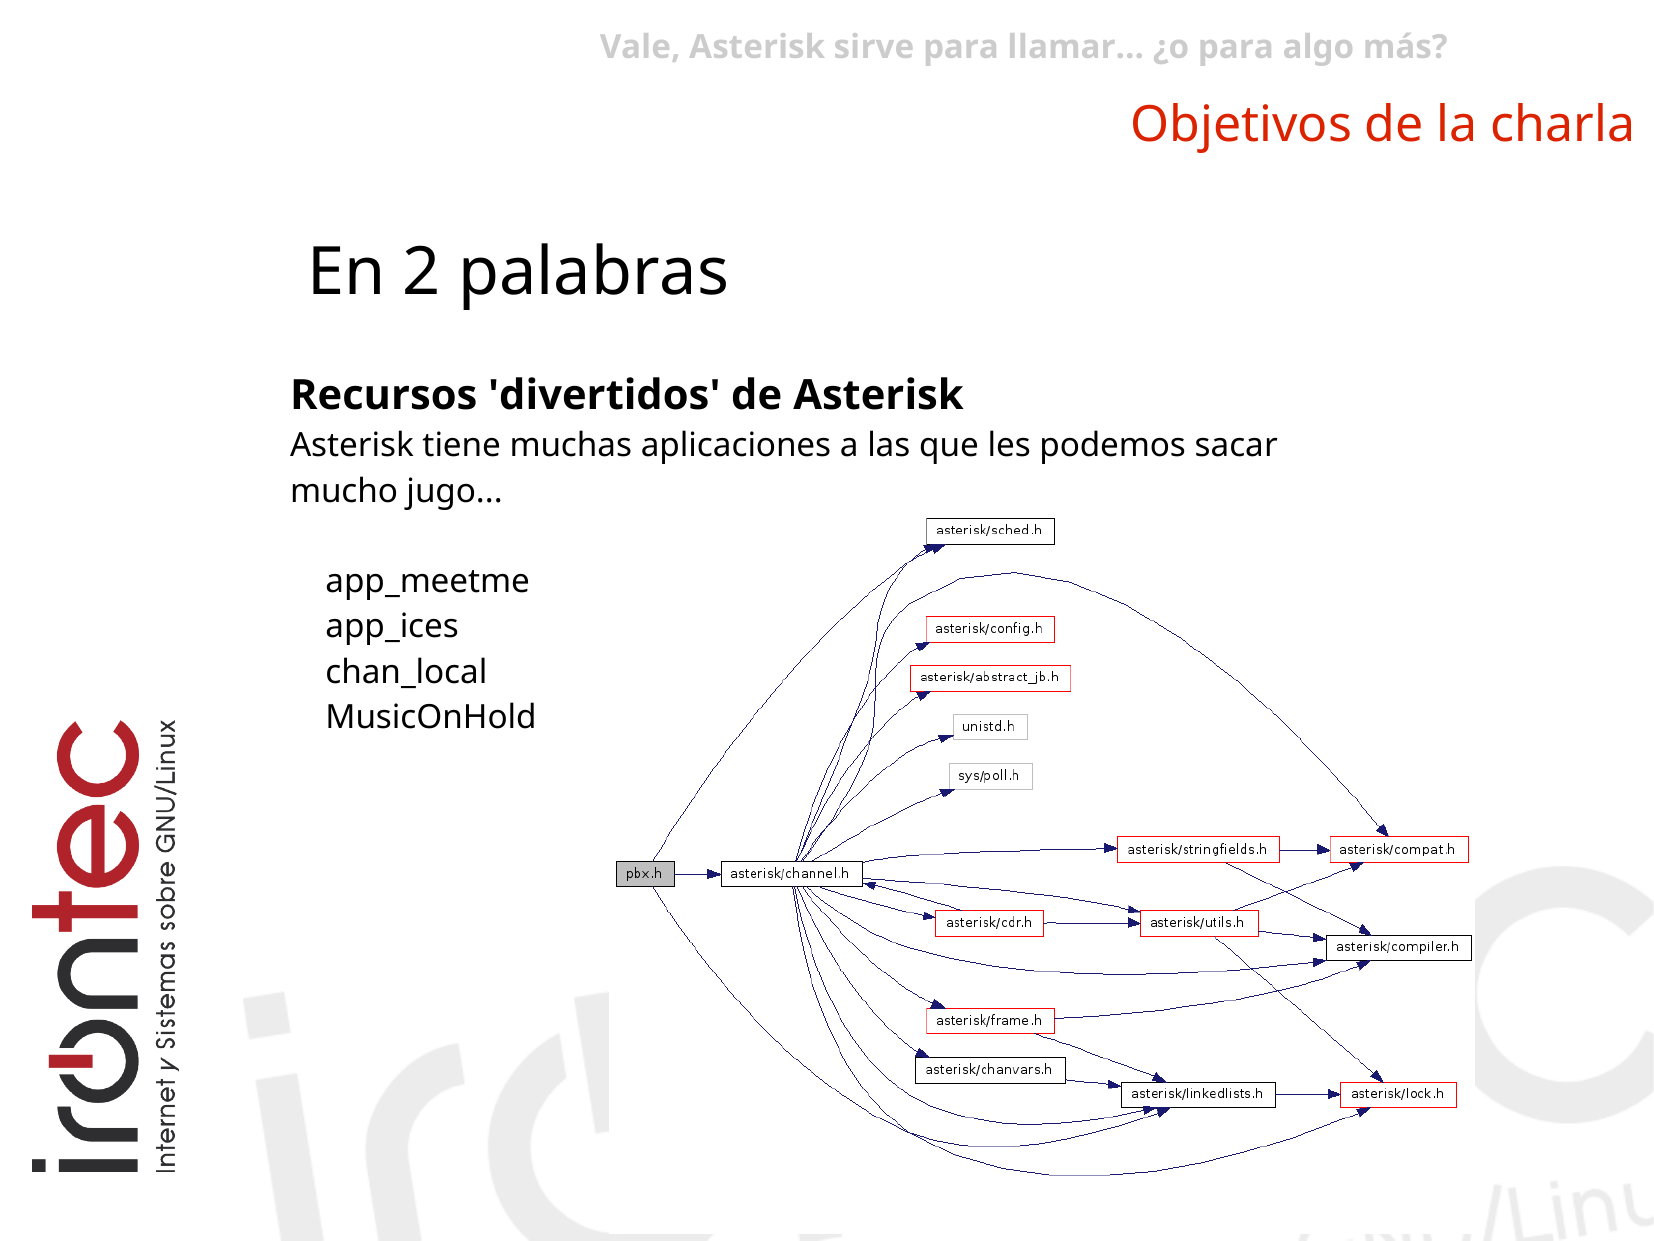

# Objetivos de la charla
En 2 palabras
Recursos 'divertidos' de Asterisk
Asterisk tiene muchas aplicaciones a las que les podemos sacar mucho jugo...
app_meetme
app_ices
chan_local
MusicOnHold